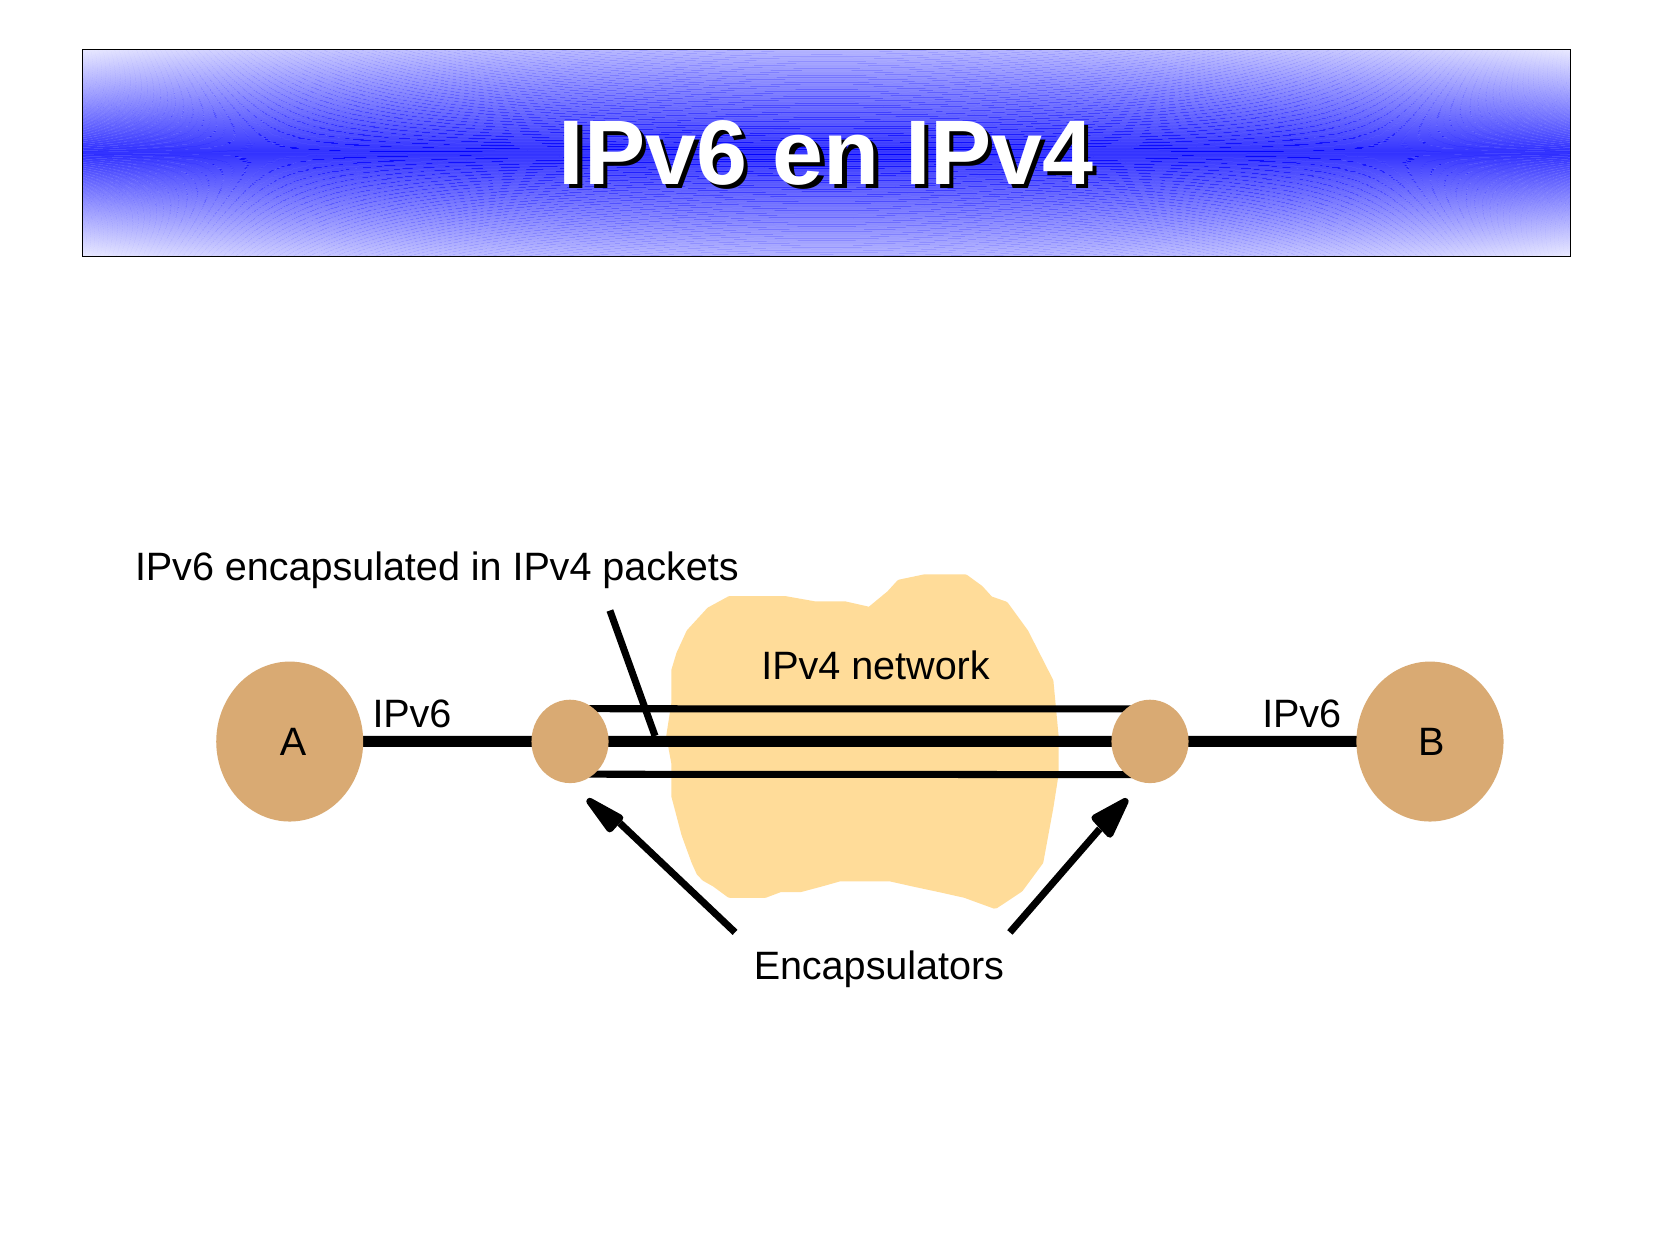

# IPv6 en IPv4
IPv6 encapsulated in IPv4 packets
IPv4 network
IPv6
IPv6
A
B
Encapsulators